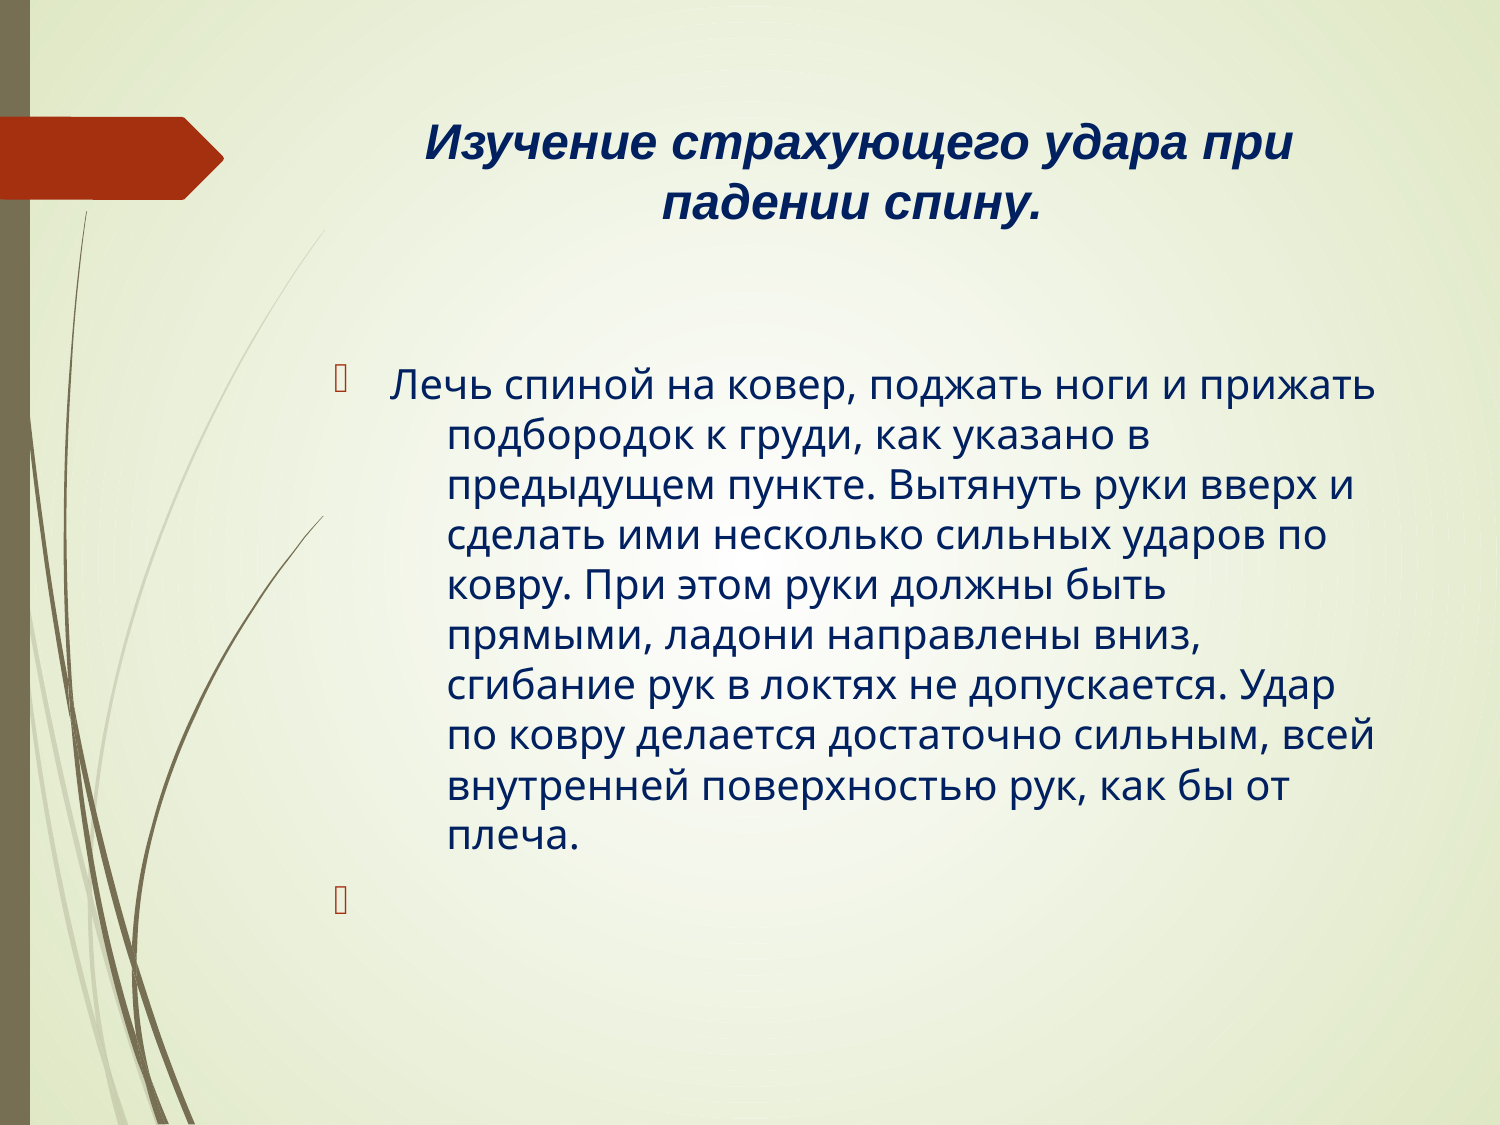

# Изучение страхующего удара при падении спину.
Лечь спиной на ковер, поджать ноги и прижать подбородок к груди, как указано в предыдущем пункте. Вытянуть руки вверх и сделать ими несколько сильных ударов по ковру. При этом руки должны быть прямыми, ладони направлены вниз, сгибание рук в локтях не допускается. Удар по ковру делается достаточно сильным, всей внутренней поверхностью рук, как бы от плеча.